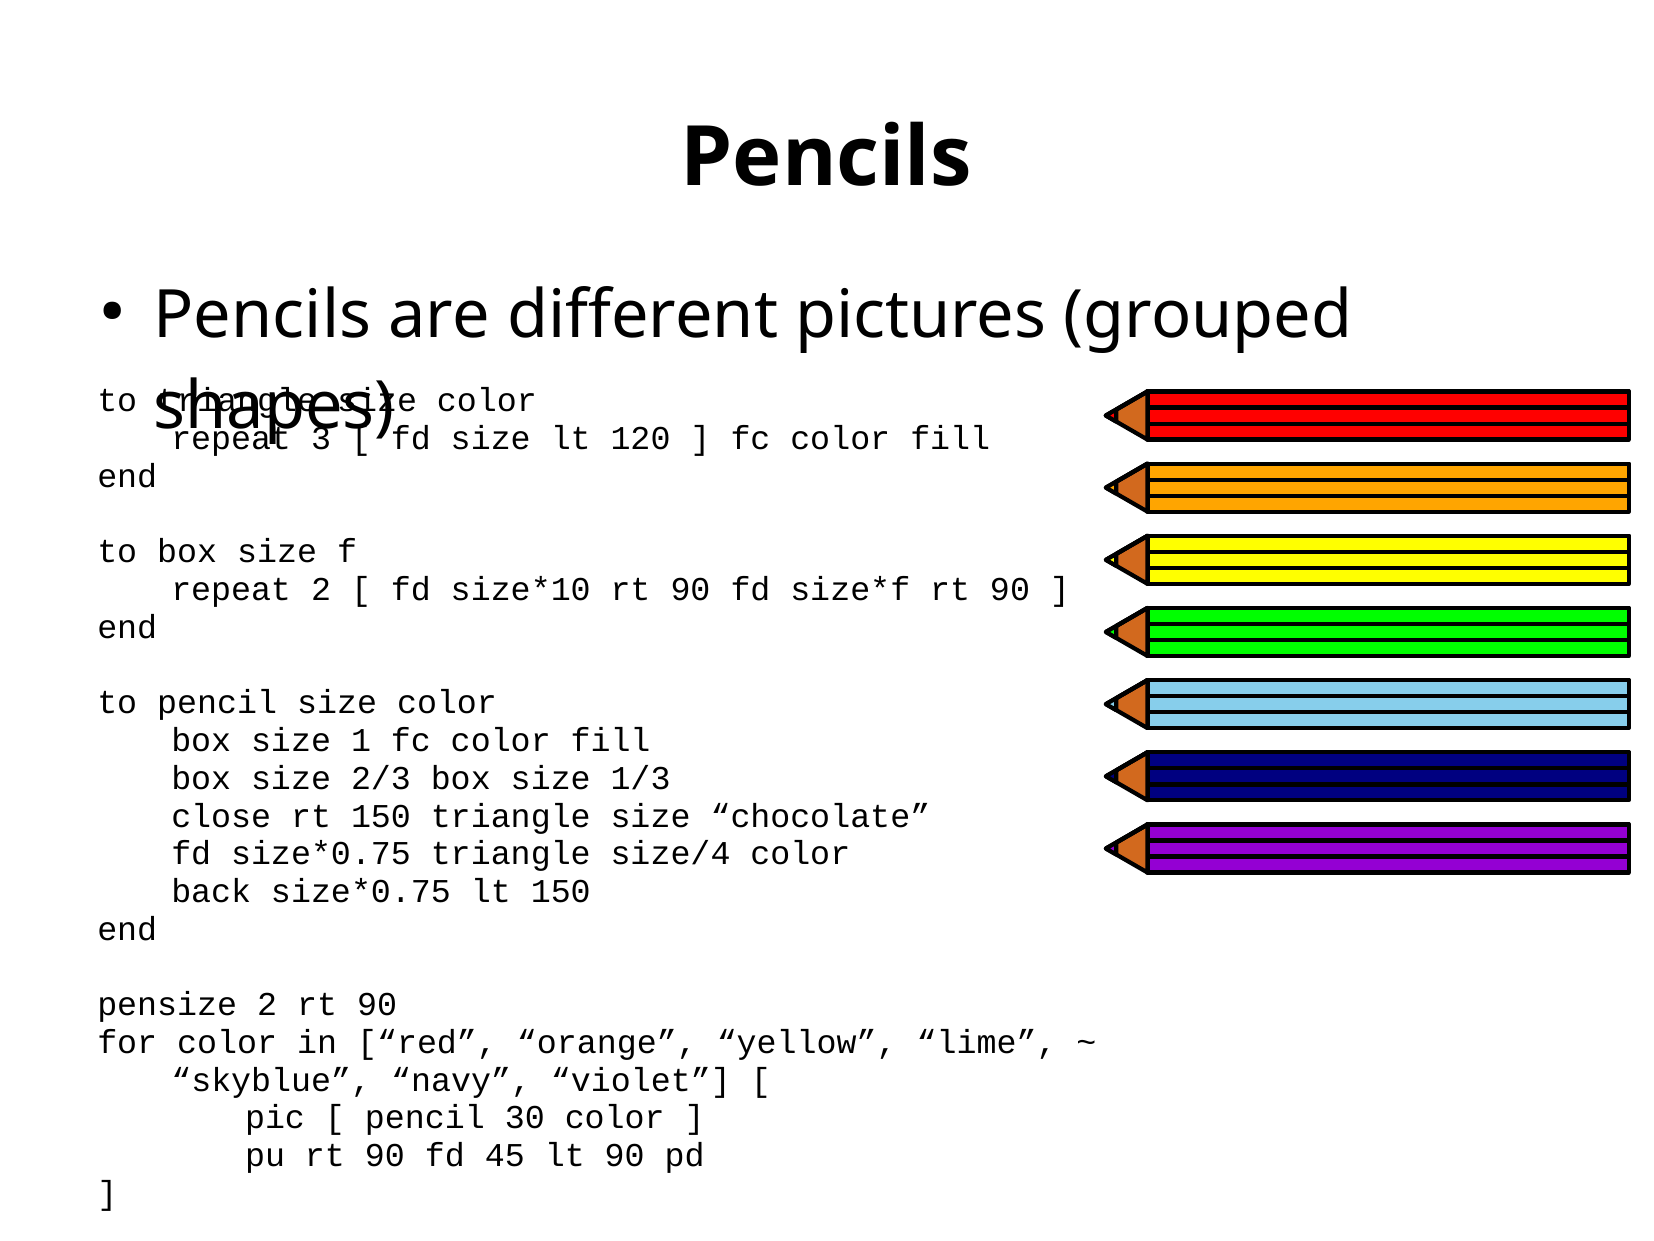

# Pencils
Pencils are different pictures (grouped shapes)
to triangle size color
	repeat 3 [ fd size lt 120 ] fc color fill
end
to box size f
	repeat 2 [ fd size*10 rt 90 fd size*f rt 90 ]
end
to pencil size color
	box size 1 fc color fill
	box size 2/3 box size 1/3
	close rt 150 triangle size “chocolate”
	fd size*0.75 triangle size/4 color
	back size*0.75 lt 150
end
pensize 2 rt 90
for color in [“red”, “orange”, “yellow”, “lime”, ~
	“skyblue”, “navy”, “violet”] [
		pic [ pencil 30 color ]
		pu rt 90 fd 45 lt 90 pd
]